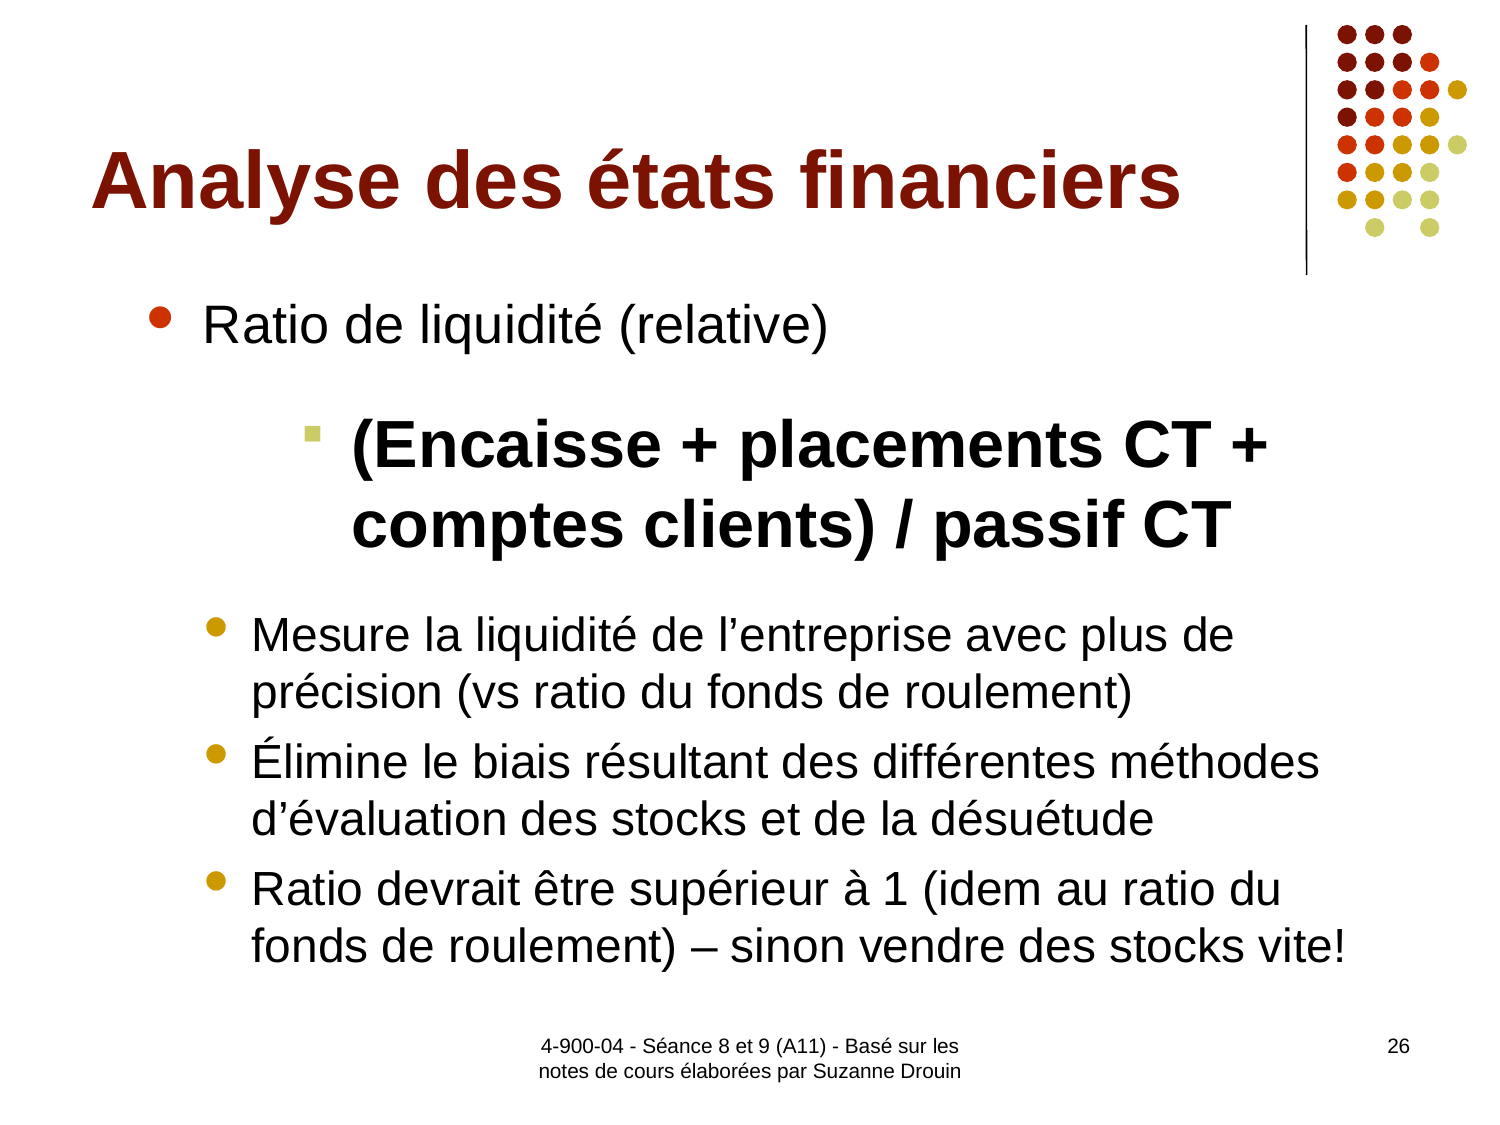

Analyse des états financiers
Ratio de liquidité (relative)
(Encaisse + placements CT + comptes clients) / passif CT
Mesure la liquidité de l’entreprise avec plus de précision (vs ratio du fonds de roulement)
Élimine le biais résultant des différentes méthodes d’évaluation des stocks et de la désuétude
Ratio devrait être supérieur à 1 (idem au ratio du fonds de roulement) – sinon vendre des stocks vite!
4-900-04 - Séance 8 et 9 (A11) - Basé sur les notes de cours élaborées par Suzanne Drouin